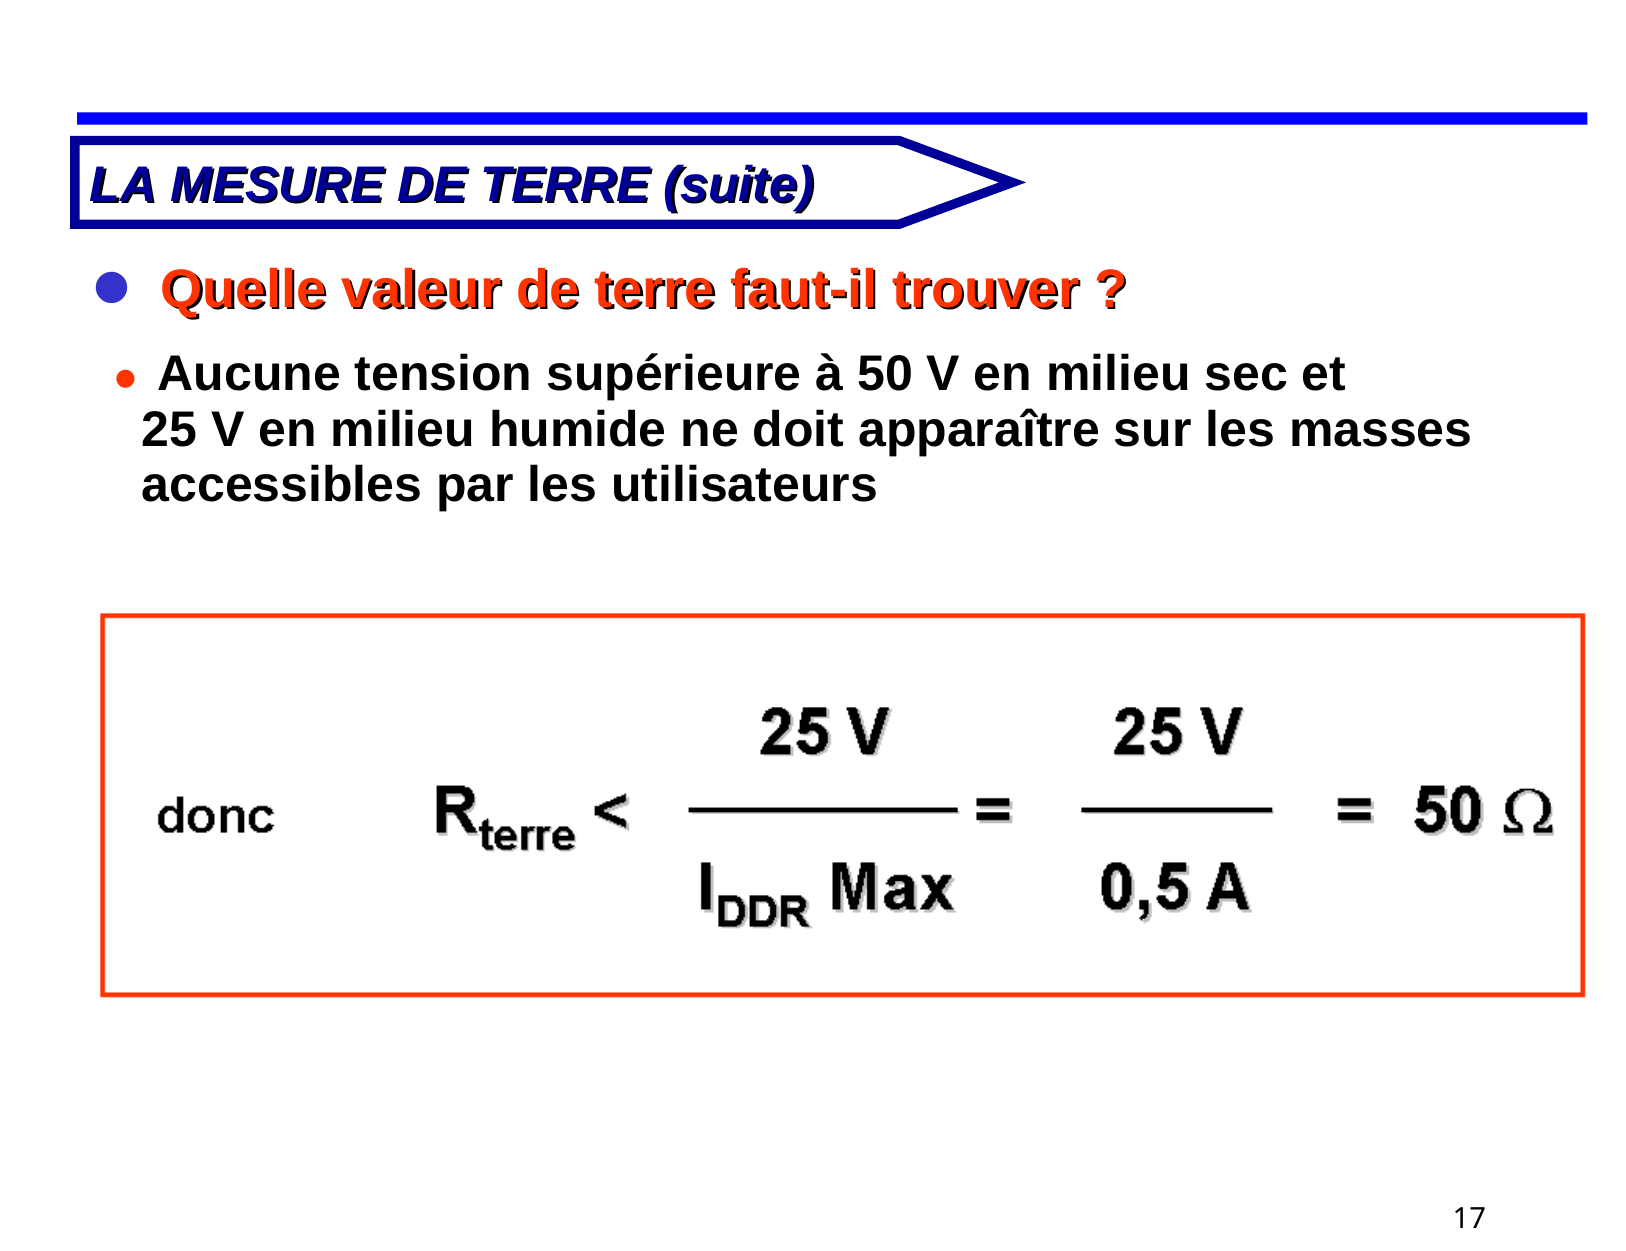

LA MESURE DE TERRE (suite)‏
 Quelle valeur de terre faut-il trouver ?
 Aucune tension supérieure à 50 V en milieu sec et
 25 V en milieu humide ne doit apparaître sur les masses
 accessibles par les utilisateurs